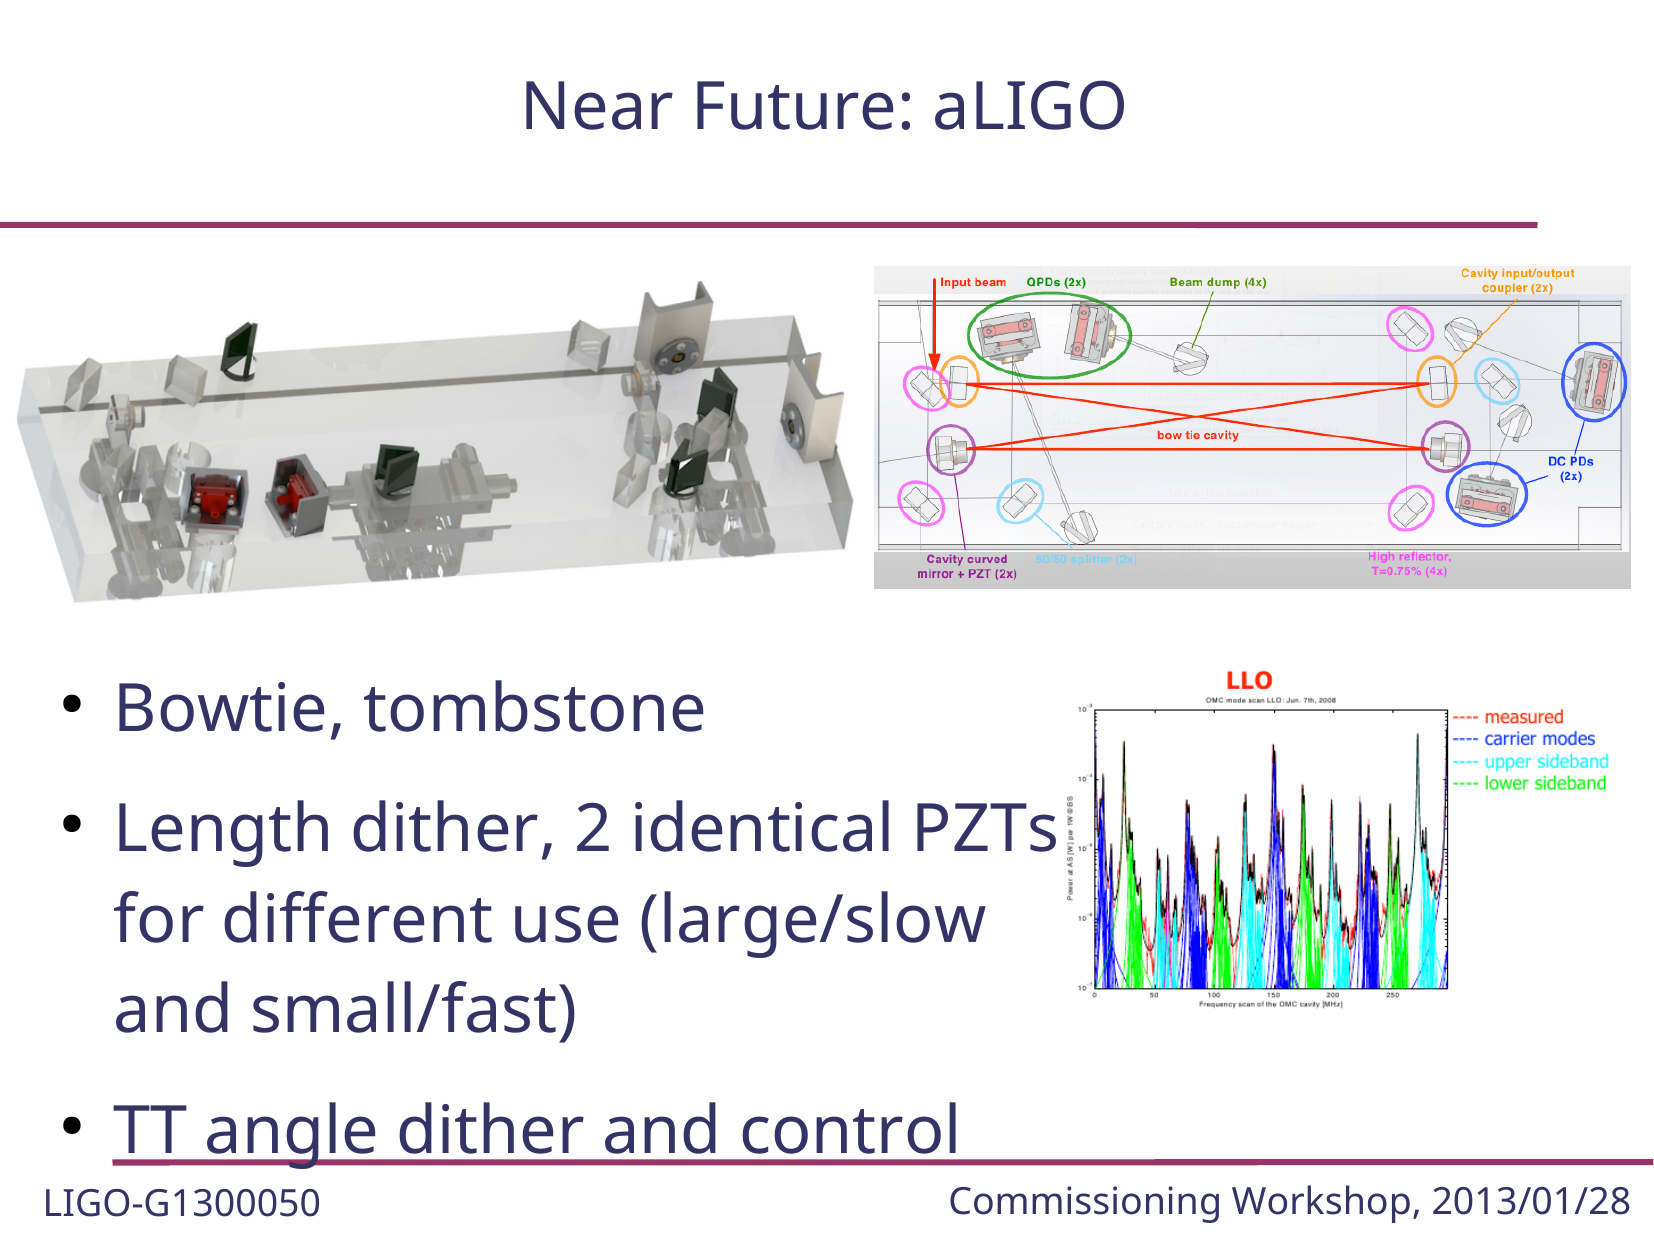

# Near Future: aLIGO
Bowtie, tombstone
Length dither, 2 identical PZTs for different use (large/slow and small/fast)
TT angle dither and control